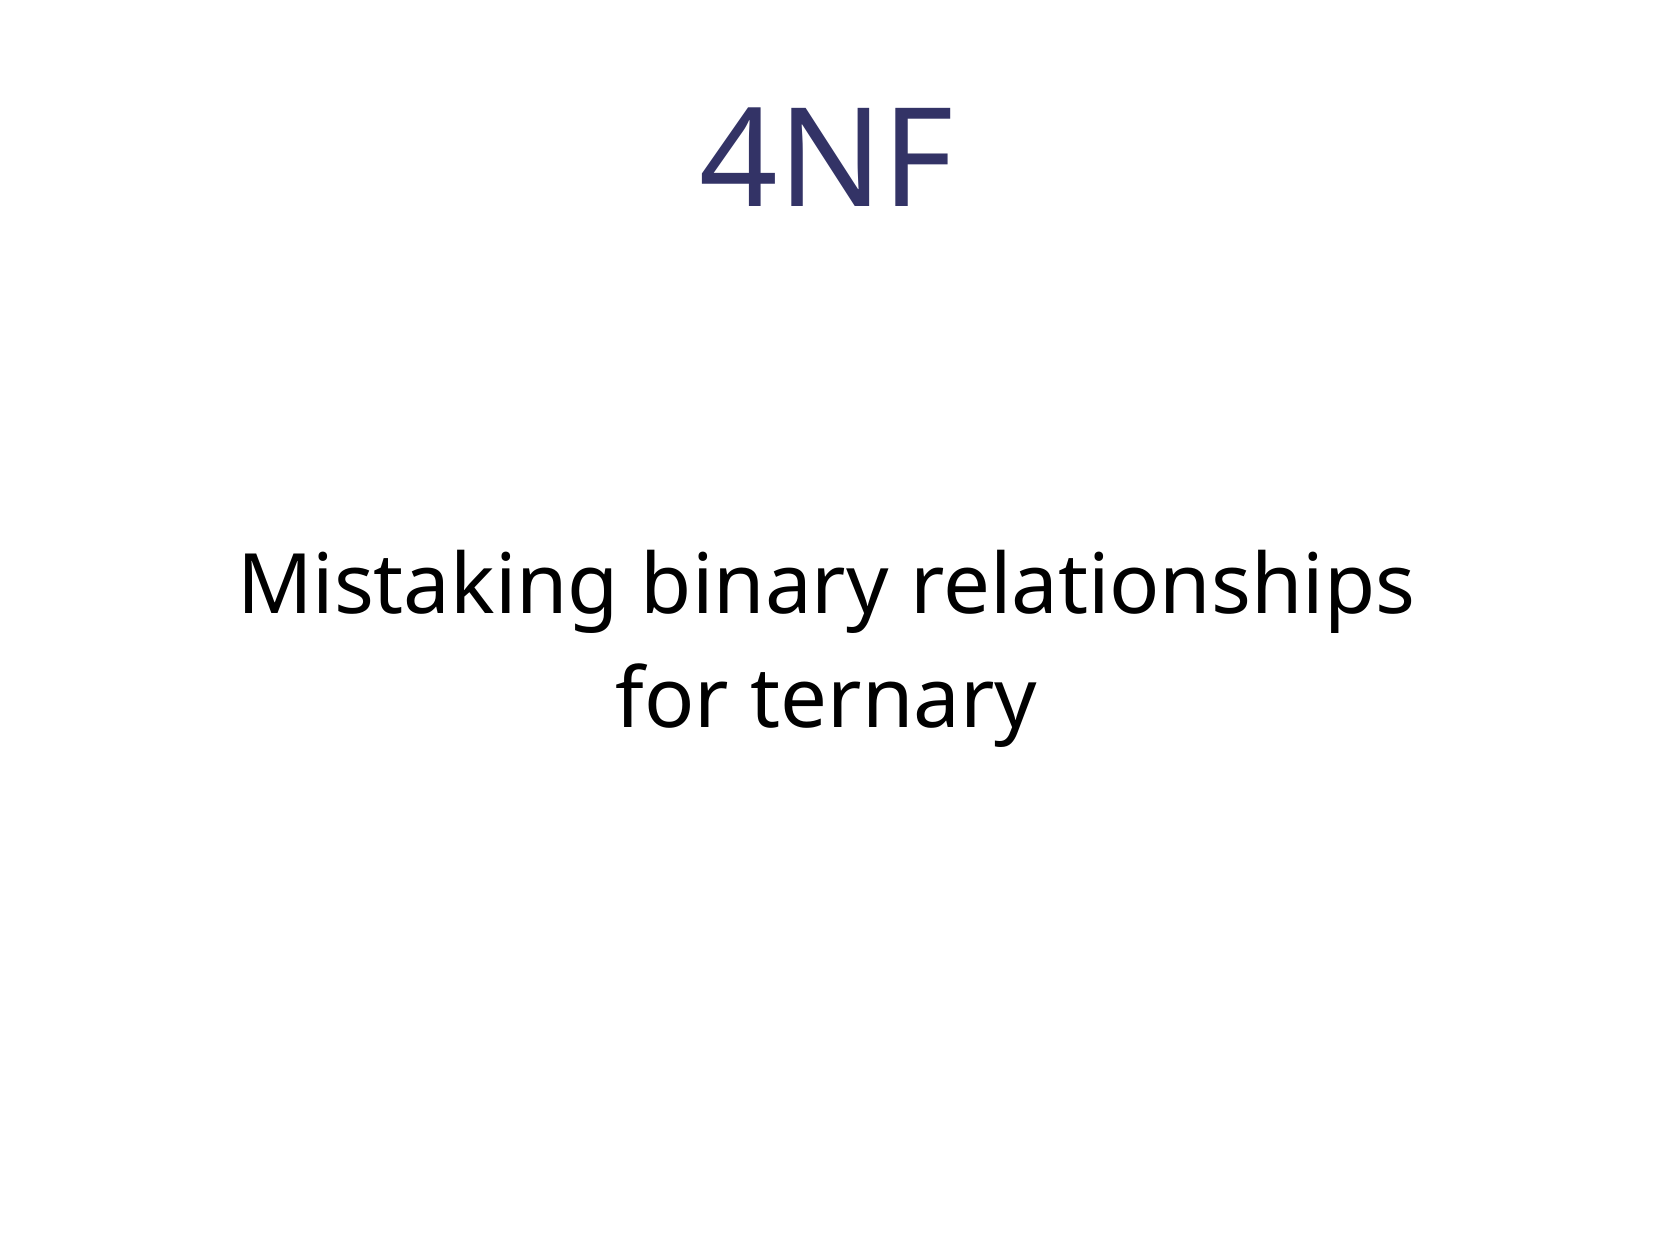

4NF
# Mistaking binary relationships
for ternary